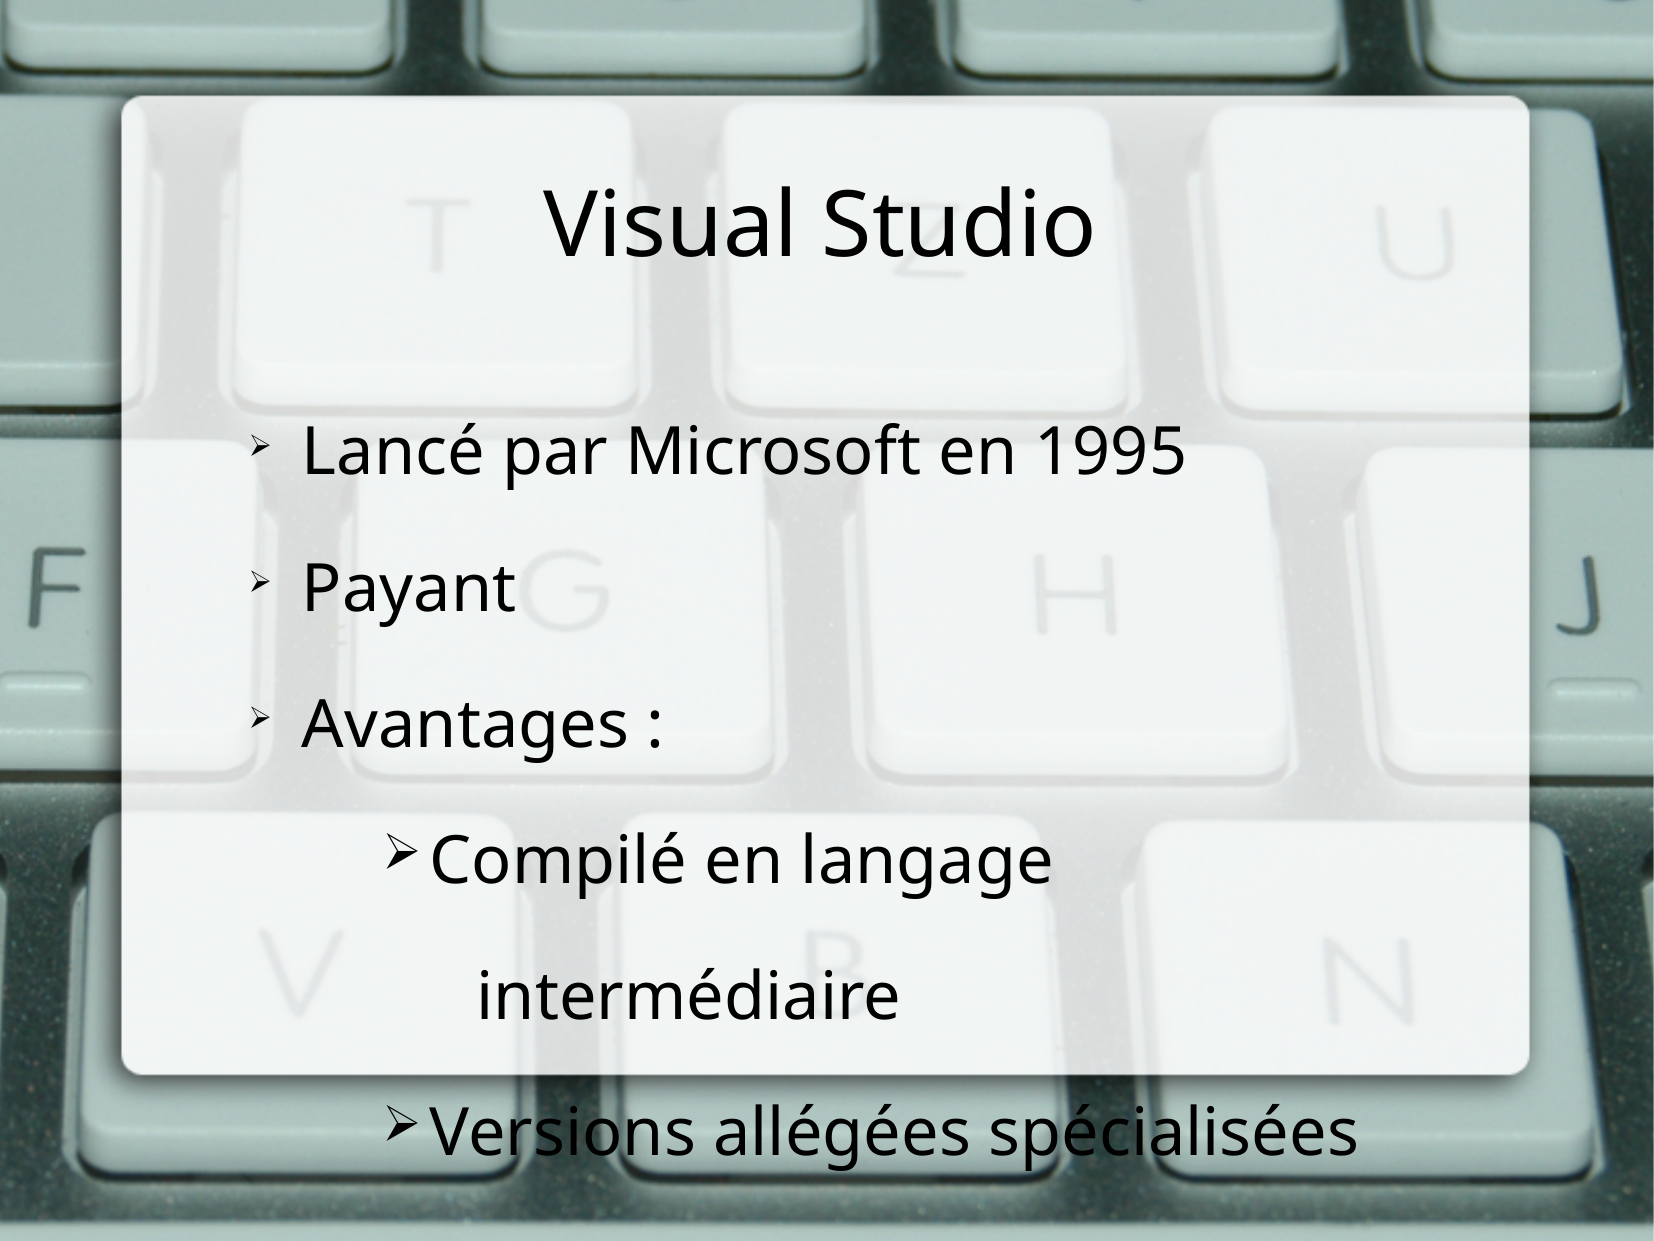

# Visual Studio
Lancé par Microsoft en 1995
Payant
Avantages :
Compilé en langage intermédiaire
Versions allégées spécialisées